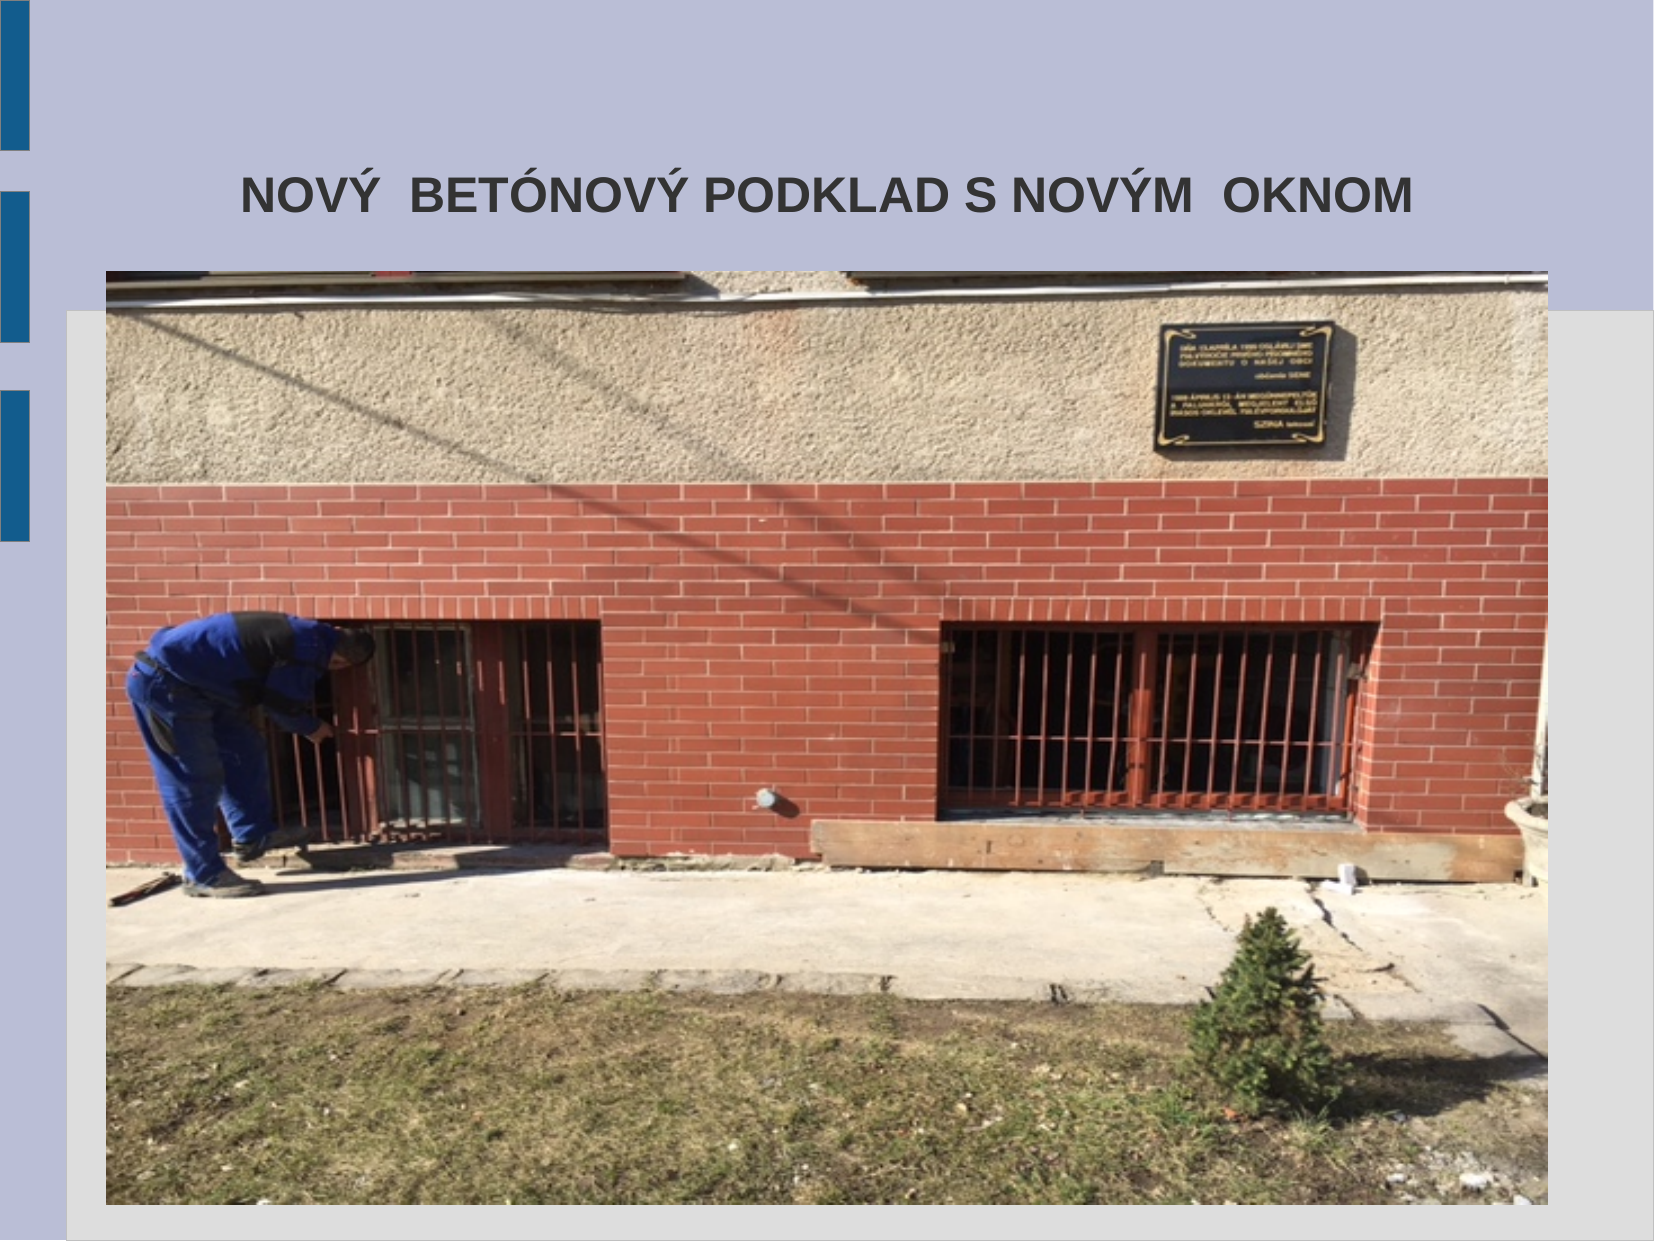

# NOVÝ BETÓNOVÝ PODKLAD S NOVÝM OKNOM